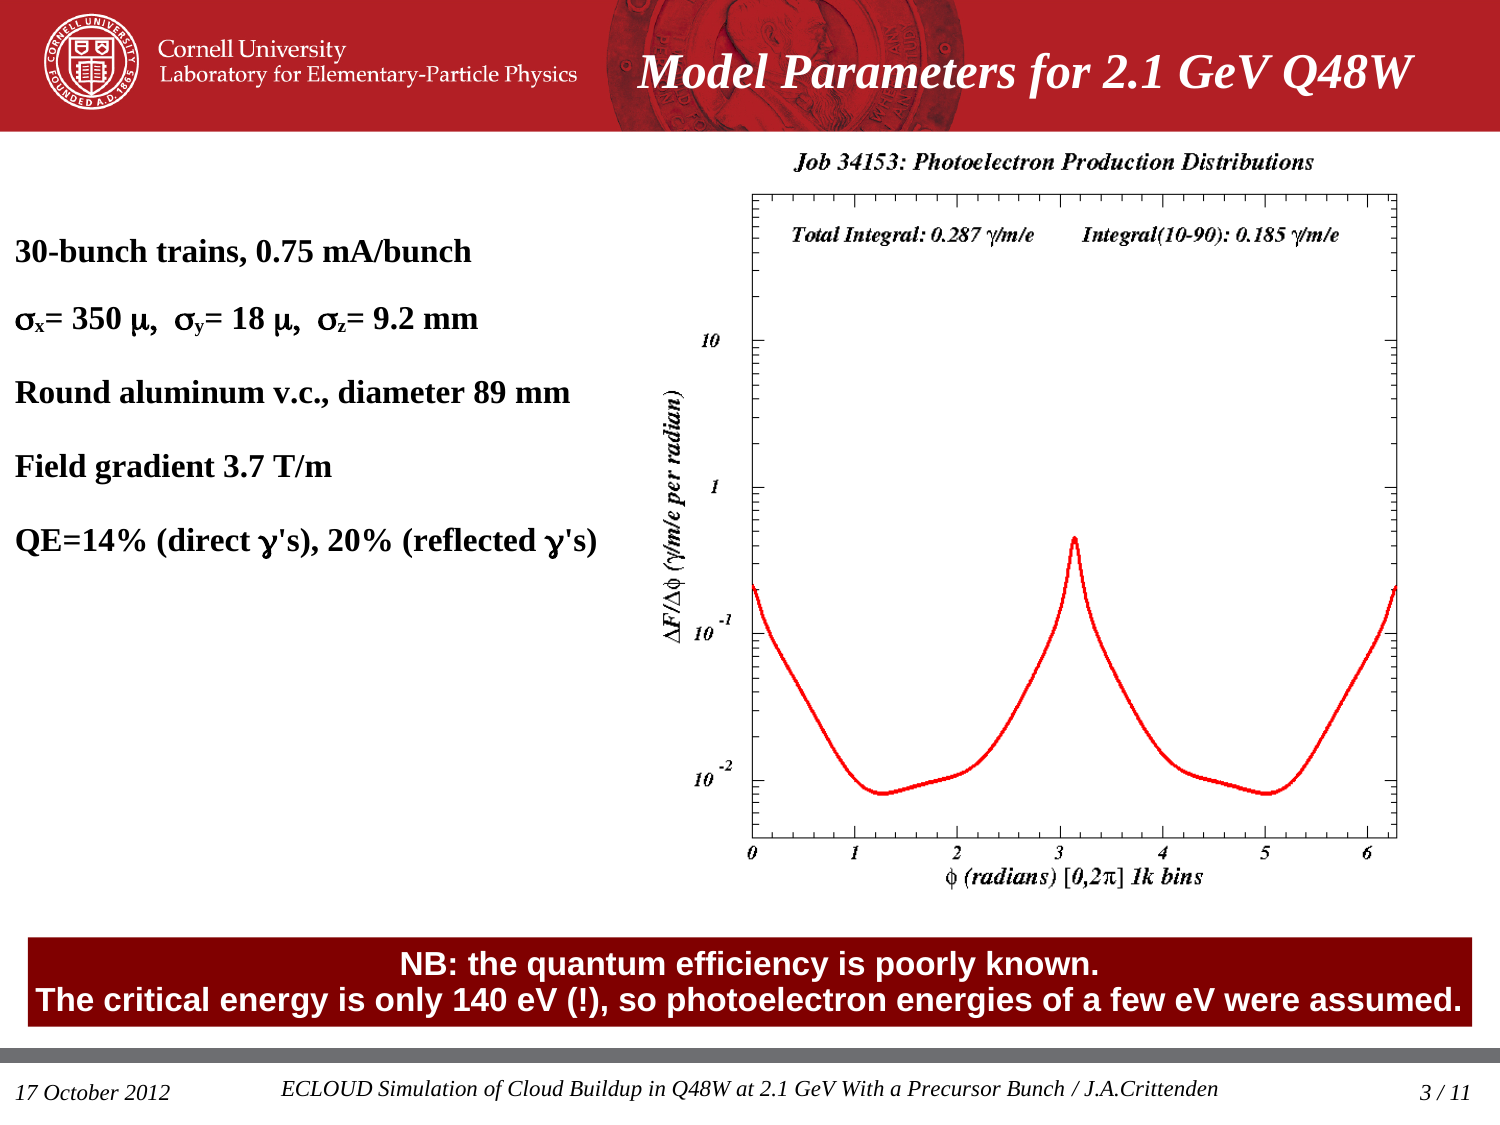

# Model Parameters for 2.1 GeV Q48W
30-bunch trains, 0.75 mA/bunch
sx= 350 m, sy= 18 m, sz= 9.2 mm
Round aluminum v.c., diameter 89 mm
Field gradient 3.7 T/m
QE=14% (direct g's), 20% (reflected g's)
NB: the quantum efficiency is poorly known.
The critical energy is only 140 eV (!), so photoelectron energies of a few eV were assumed.